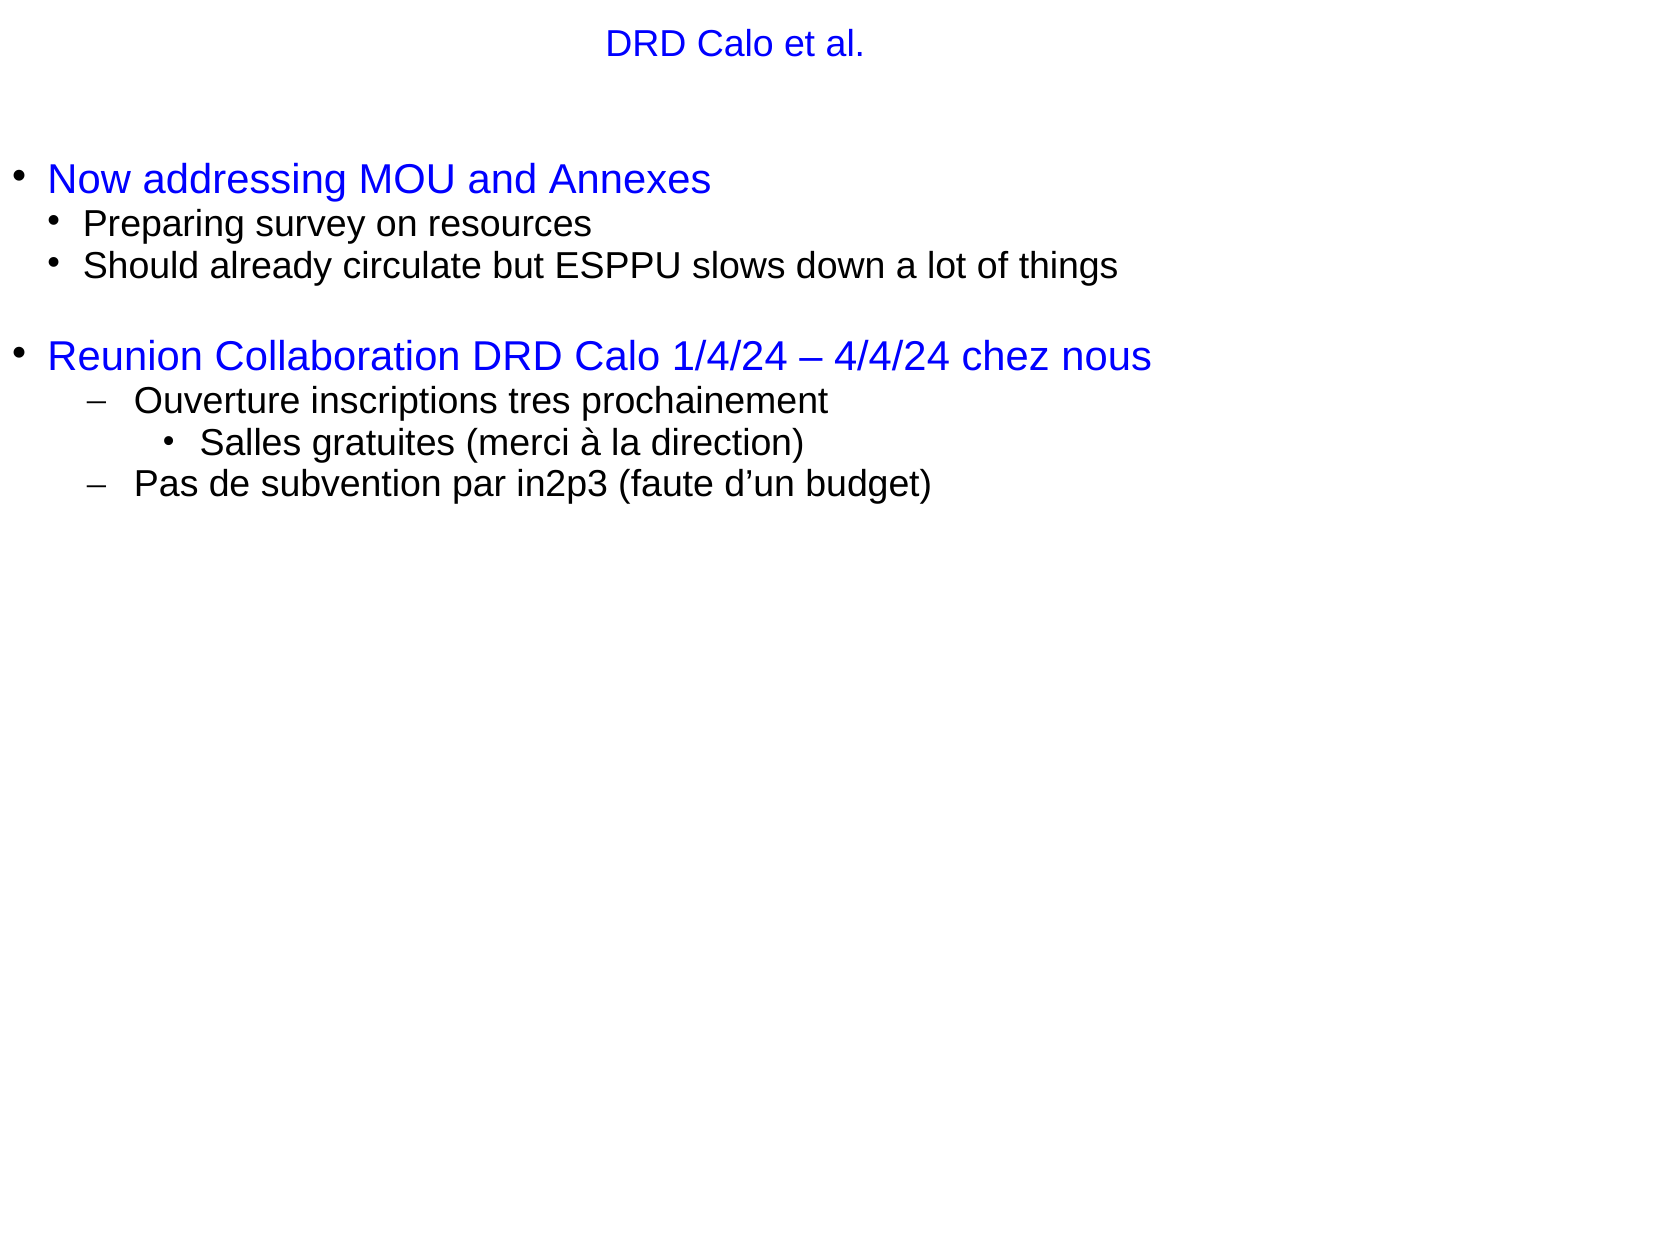

DRD Calo et al.
Now addressing MOU and Annexes
Preparing survey on resources
Should already circulate but ESPPU slows down a lot of things
Reunion Collaboration DRD Calo 1/4/24 – 4/4/24 chez nous
Ouverture inscriptions tres prochainement
Salles gratuites (merci à la direction)
Pas de subvention par in2p3 (faute d’un budget)